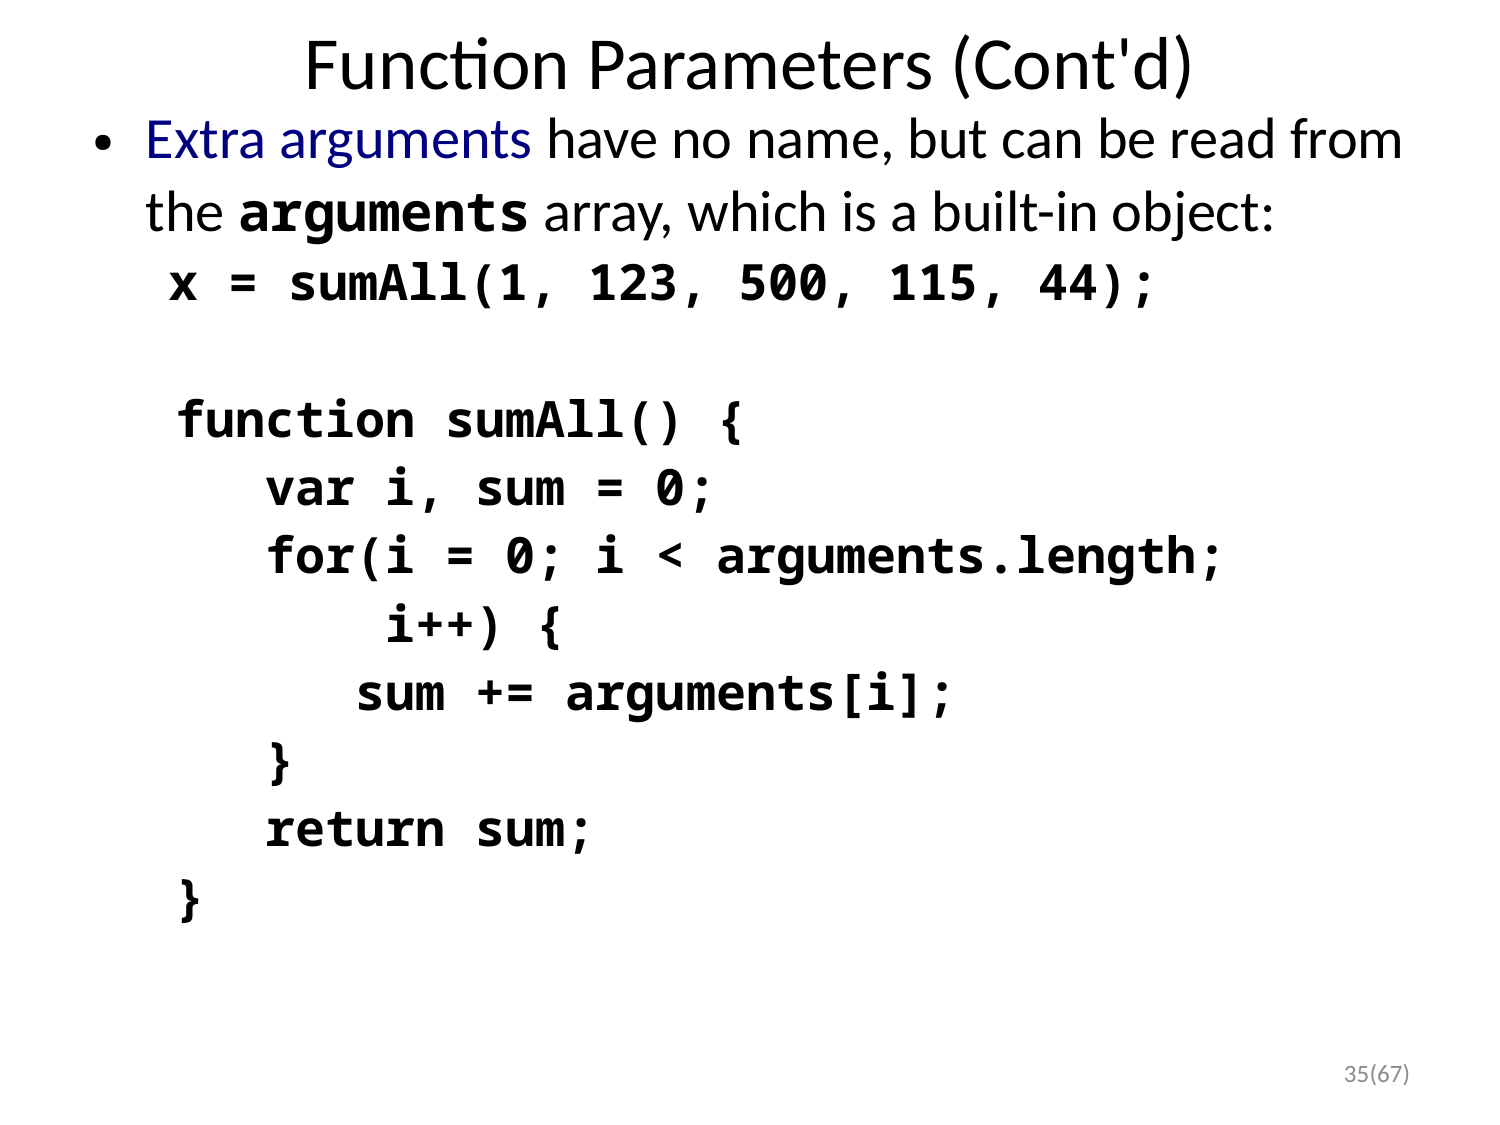

# Function Parameters (Cont'd)
Extra arguments have no name, but can be read from the arguments array, which is a built-in object:
 x = sumAll(1, 123, 500, 115, 44);
 function sumAll() {
 var i, sum = 0;
 for(i = 0; i < arguments.length;
 i++) {
 sum += arguments[i];
 }
 return sum;
 }
35